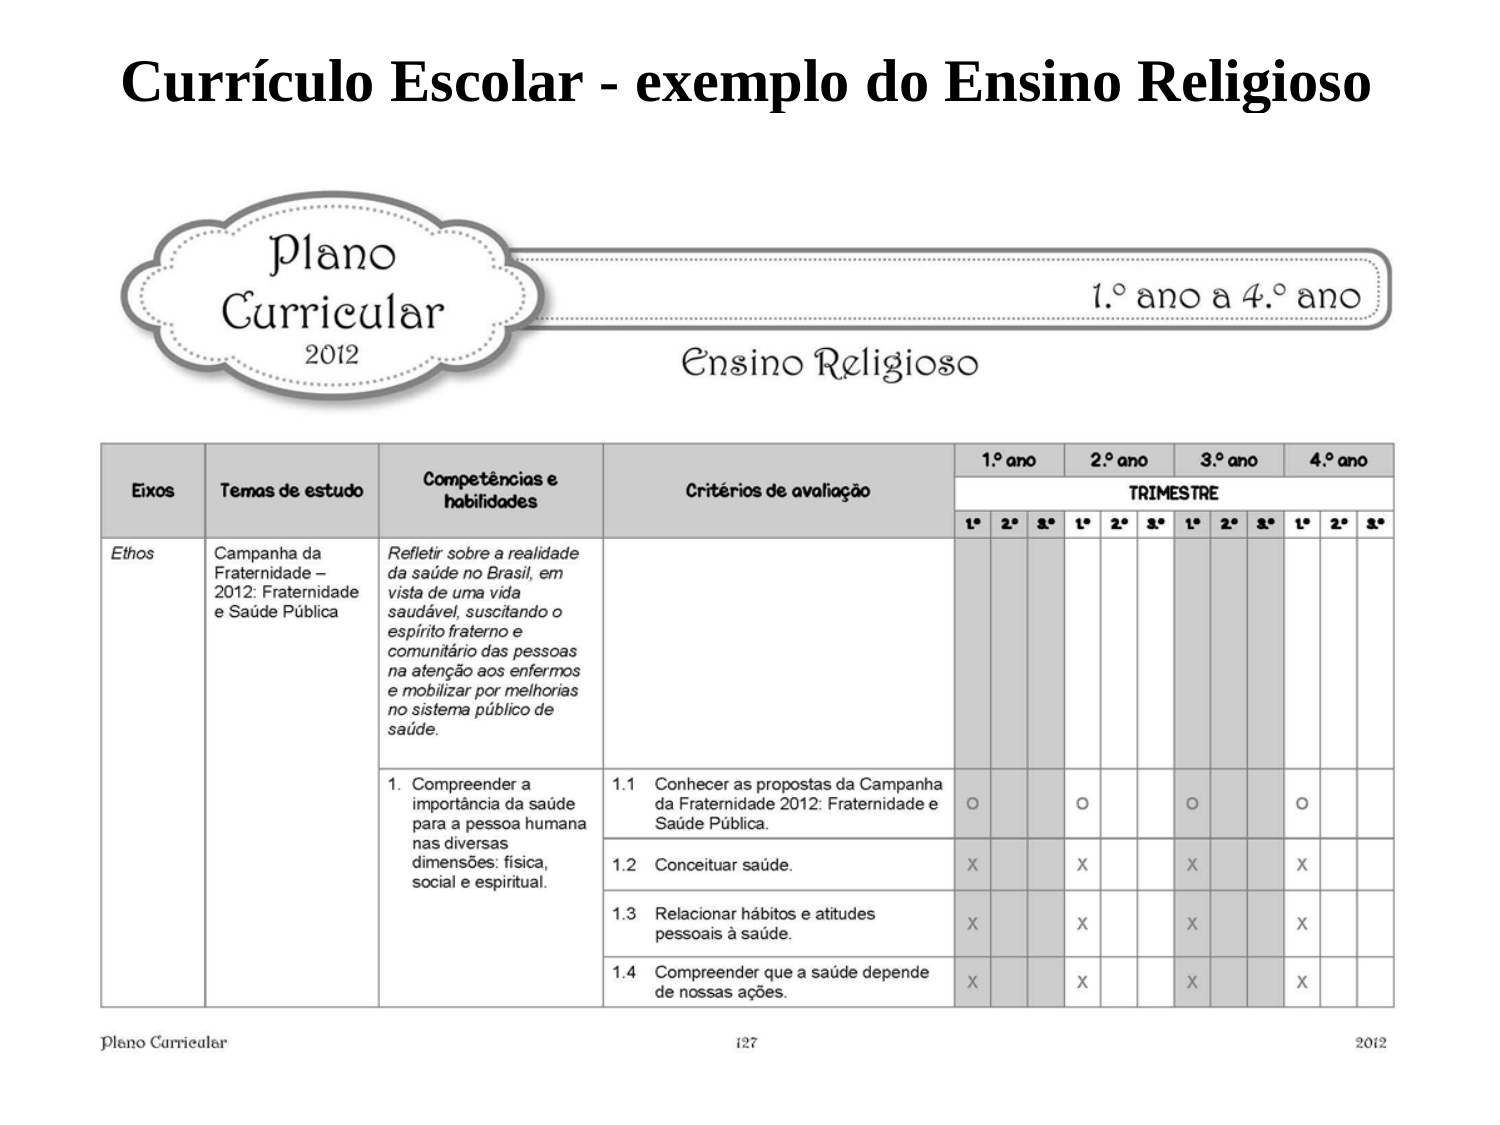

# Currículo Escolar - exemplo do Ensino Religioso Religioso